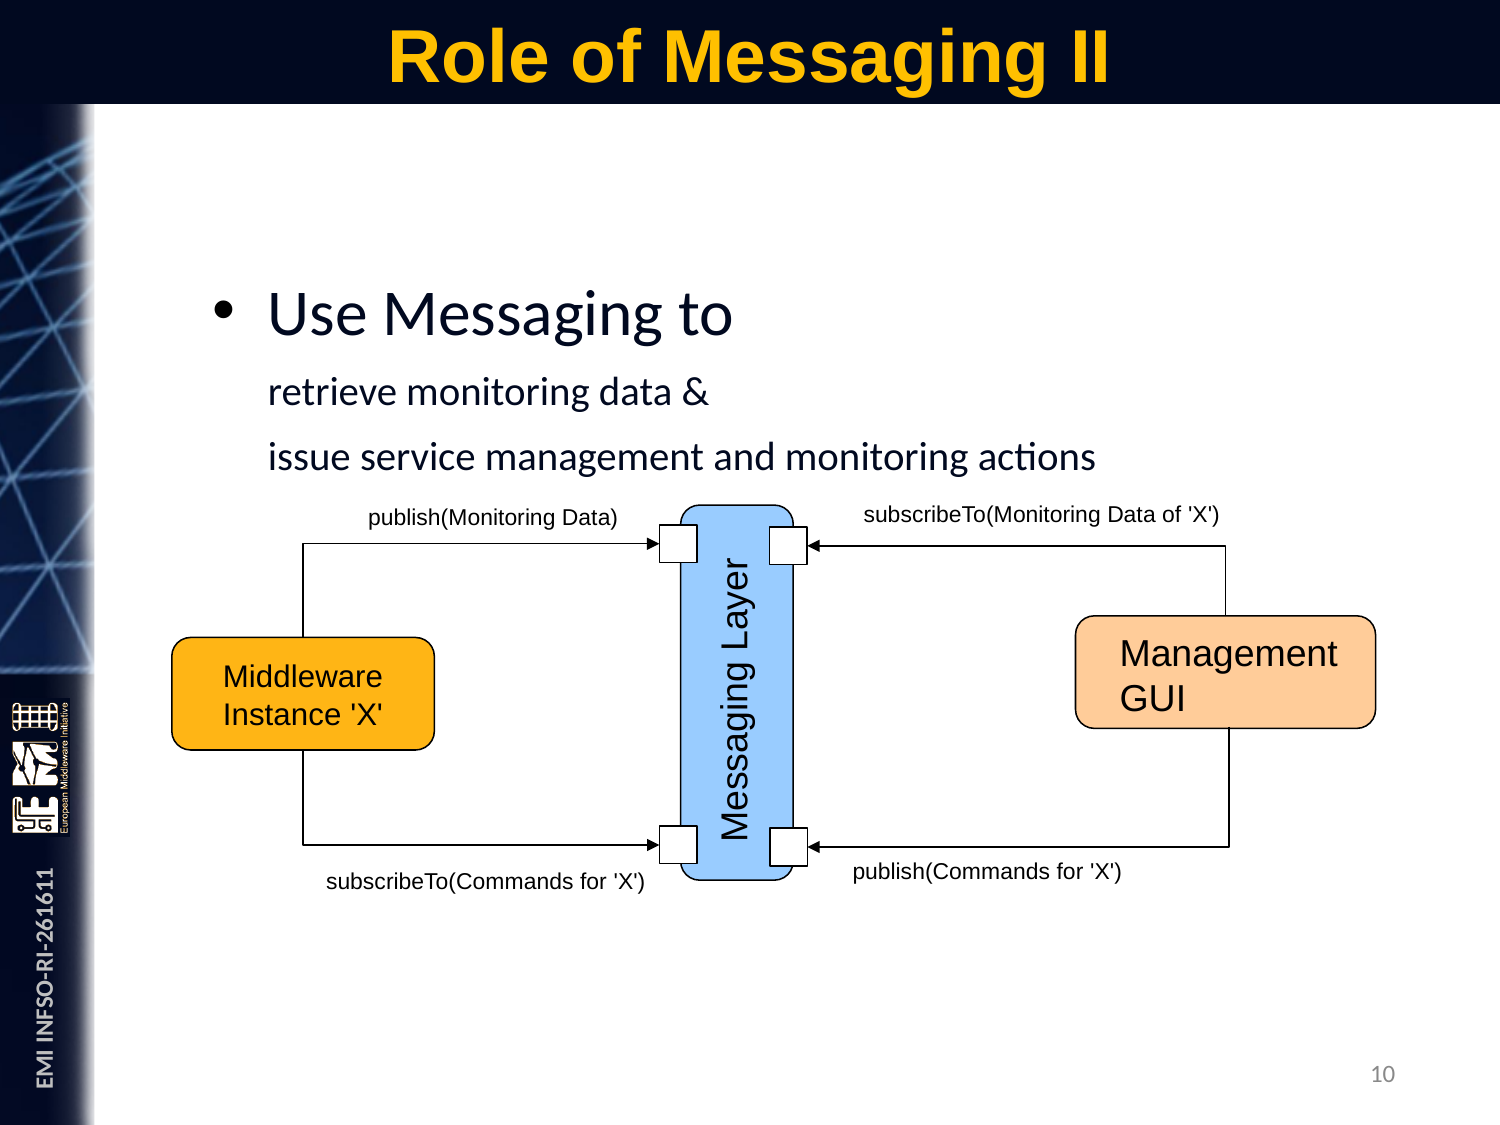

Role of Messaging II
# Use Messaging to
retrieve monitoring data &
issue service management and monitoring actions
subscribeTo(Monitoring Data of 'X')
publish(Monitoring Data)
Management
GUI
Middleware
Instance 'X'
Messaging Layer
publish(Commands for 'X')
subscribeTo(Commands for 'X')